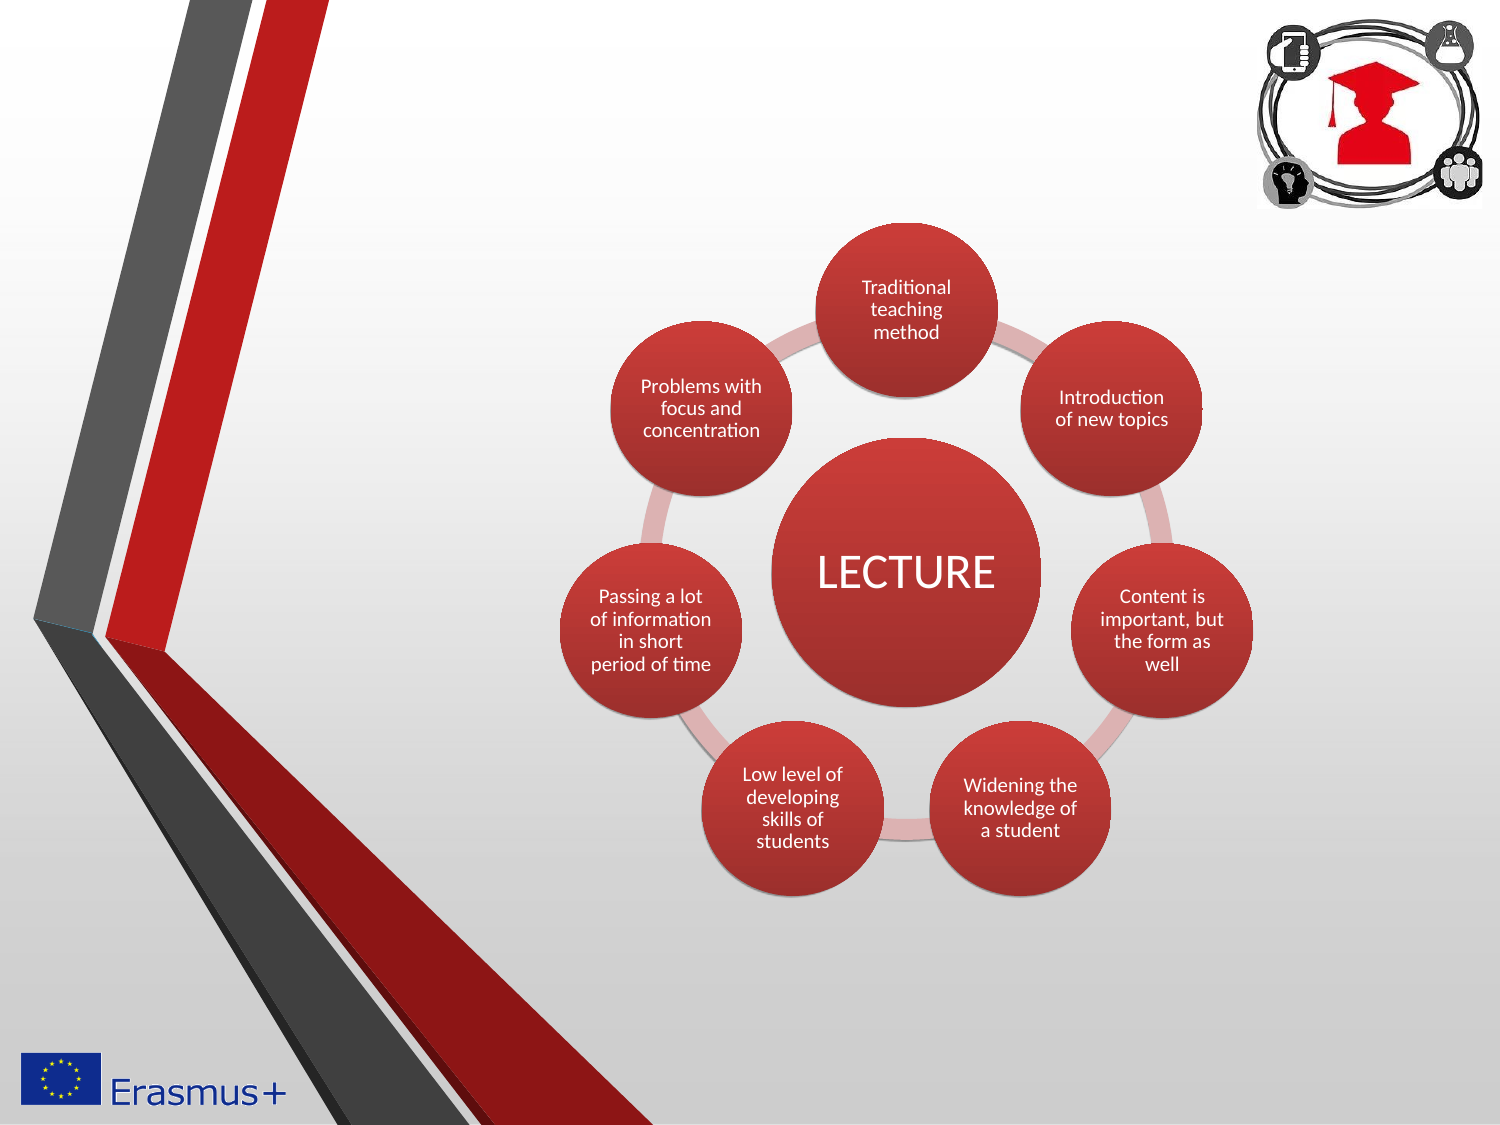

Traditional teaching method
Problems with focus and concentration
Introduction of new topics
LECTURE
Passing a lot of information in short period of time
Content is important, but the form as well
Low level of developing skills of students
Widening the knowledge of a student